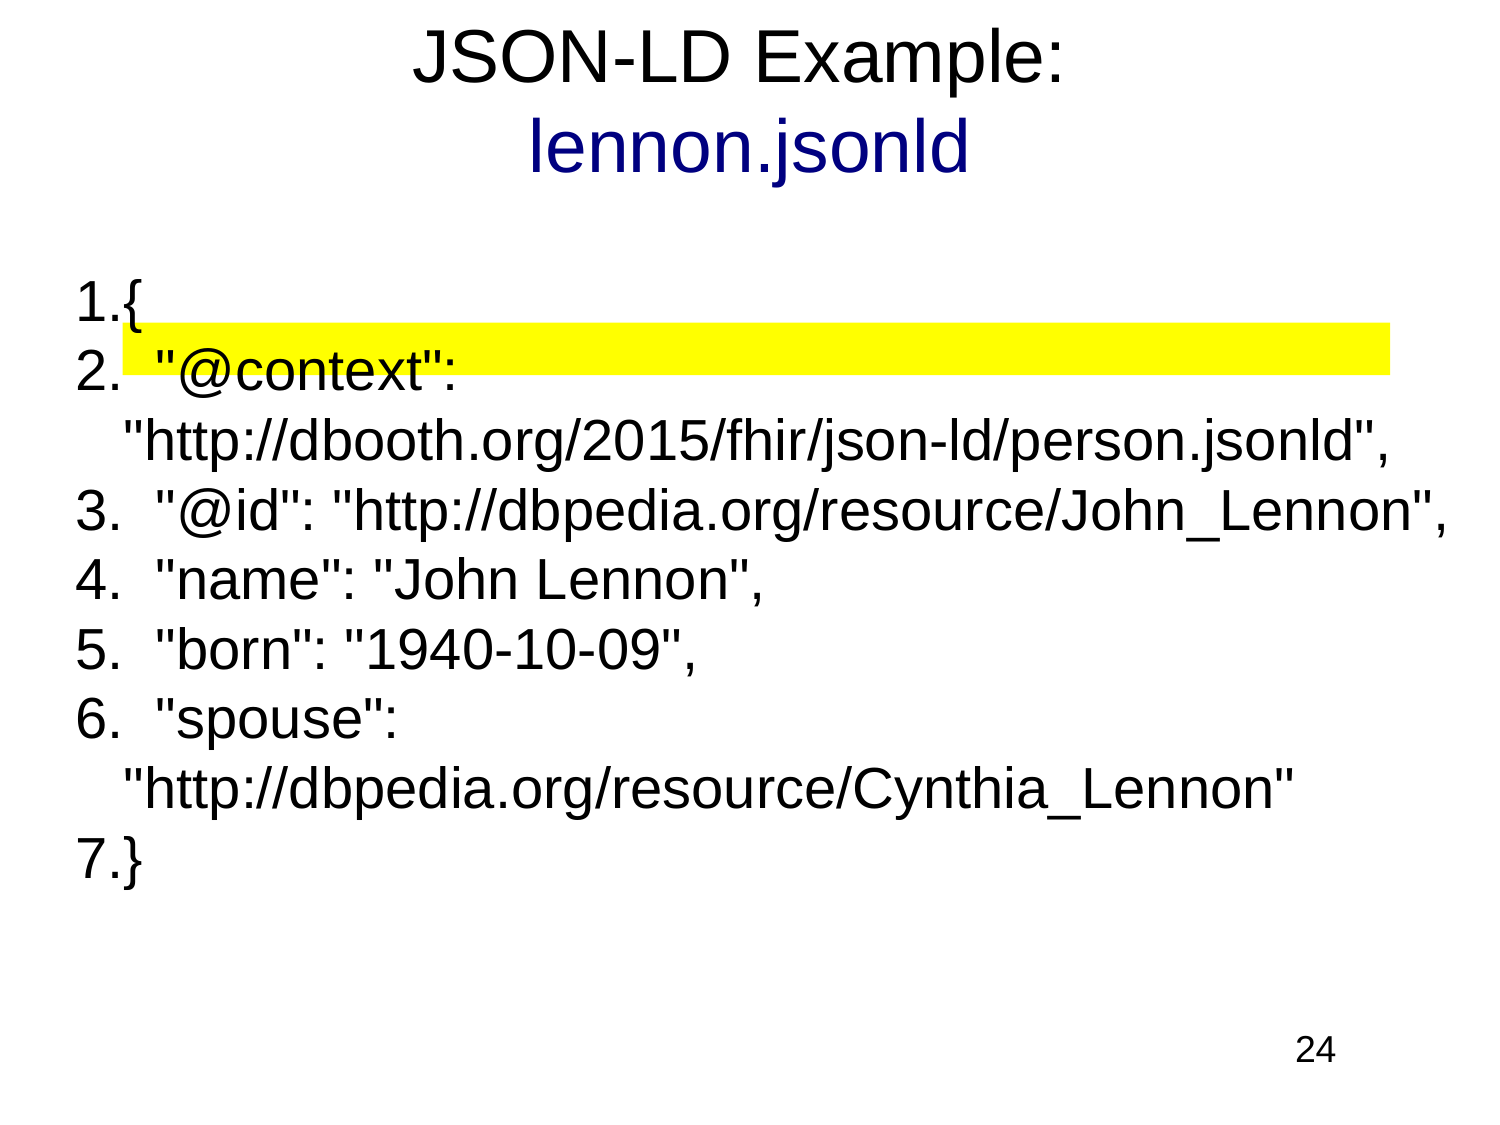

# JSON-LD Example: lennon.jsonld
{
 "@context": "http://dbooth.org/2015/fhir/json-ld/person.jsonld",
 "@id": "http://dbpedia.org/resource/John_Lennon",
 "name": "John Lennon",
 "born": "1940-10-09",
 "spouse": "http://dbpedia.org/resource/Cynthia_Lennon"
}
24